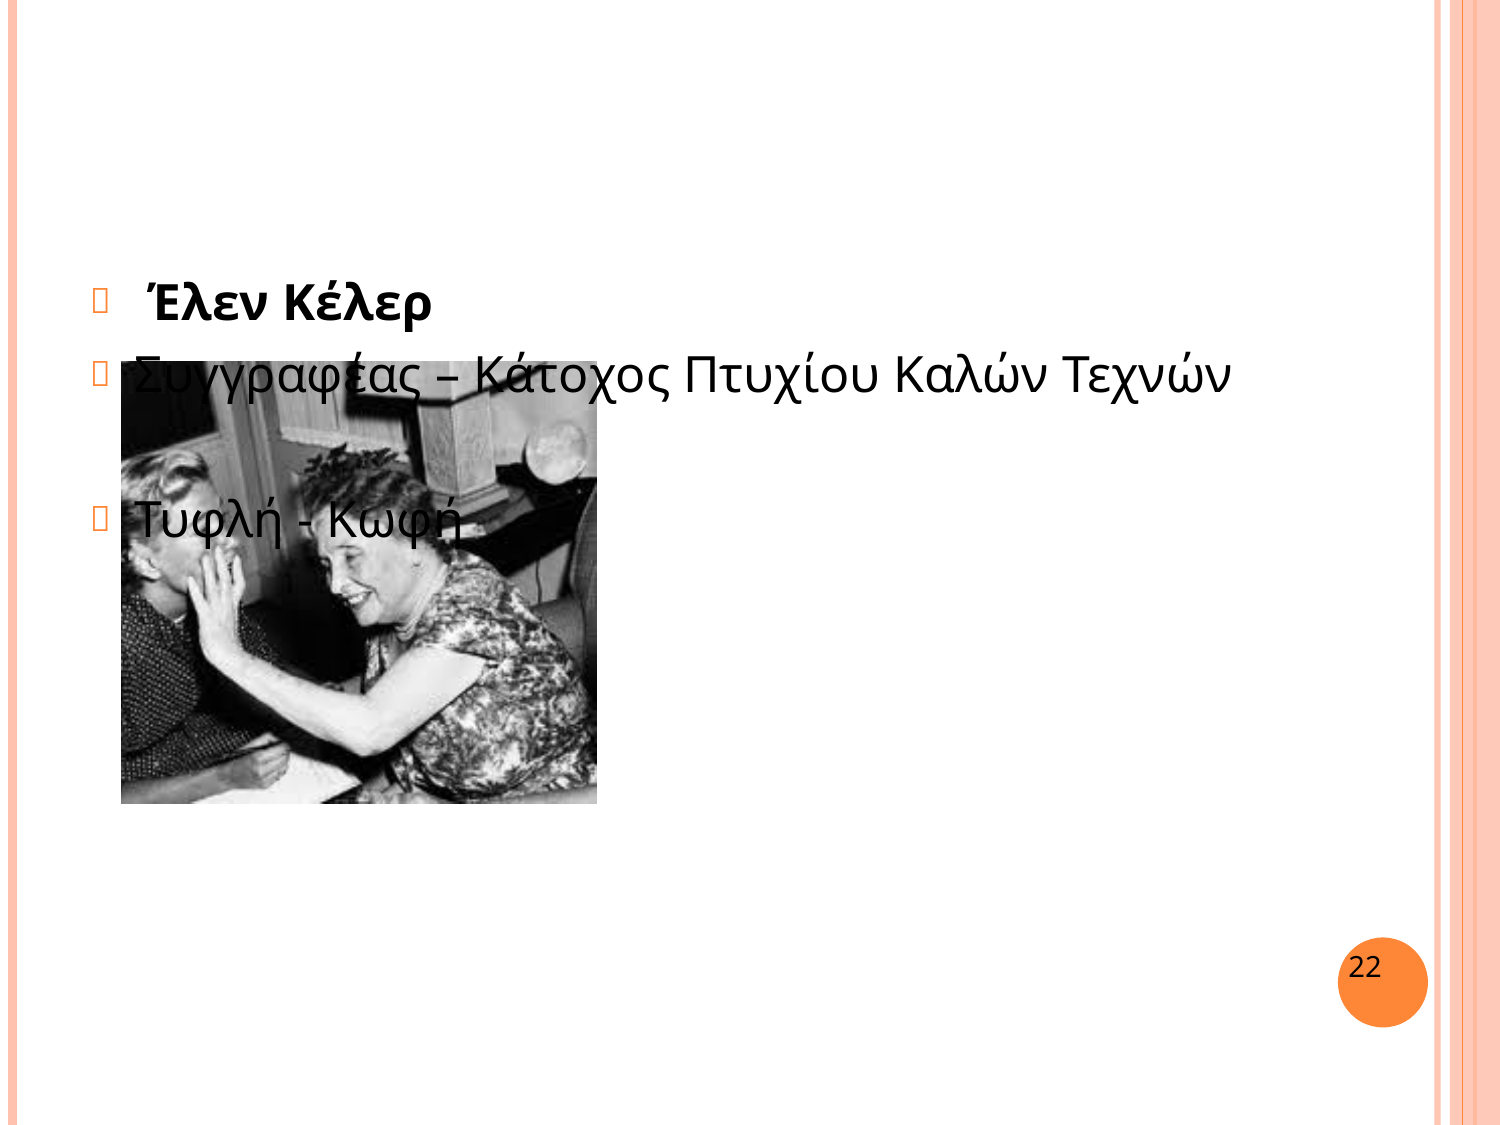

# Έλεν Κέλερ
Συγγραφέας – Κάτοχος Πτυχίου Καλών Τεχνών
Τυφλή - Κωφή